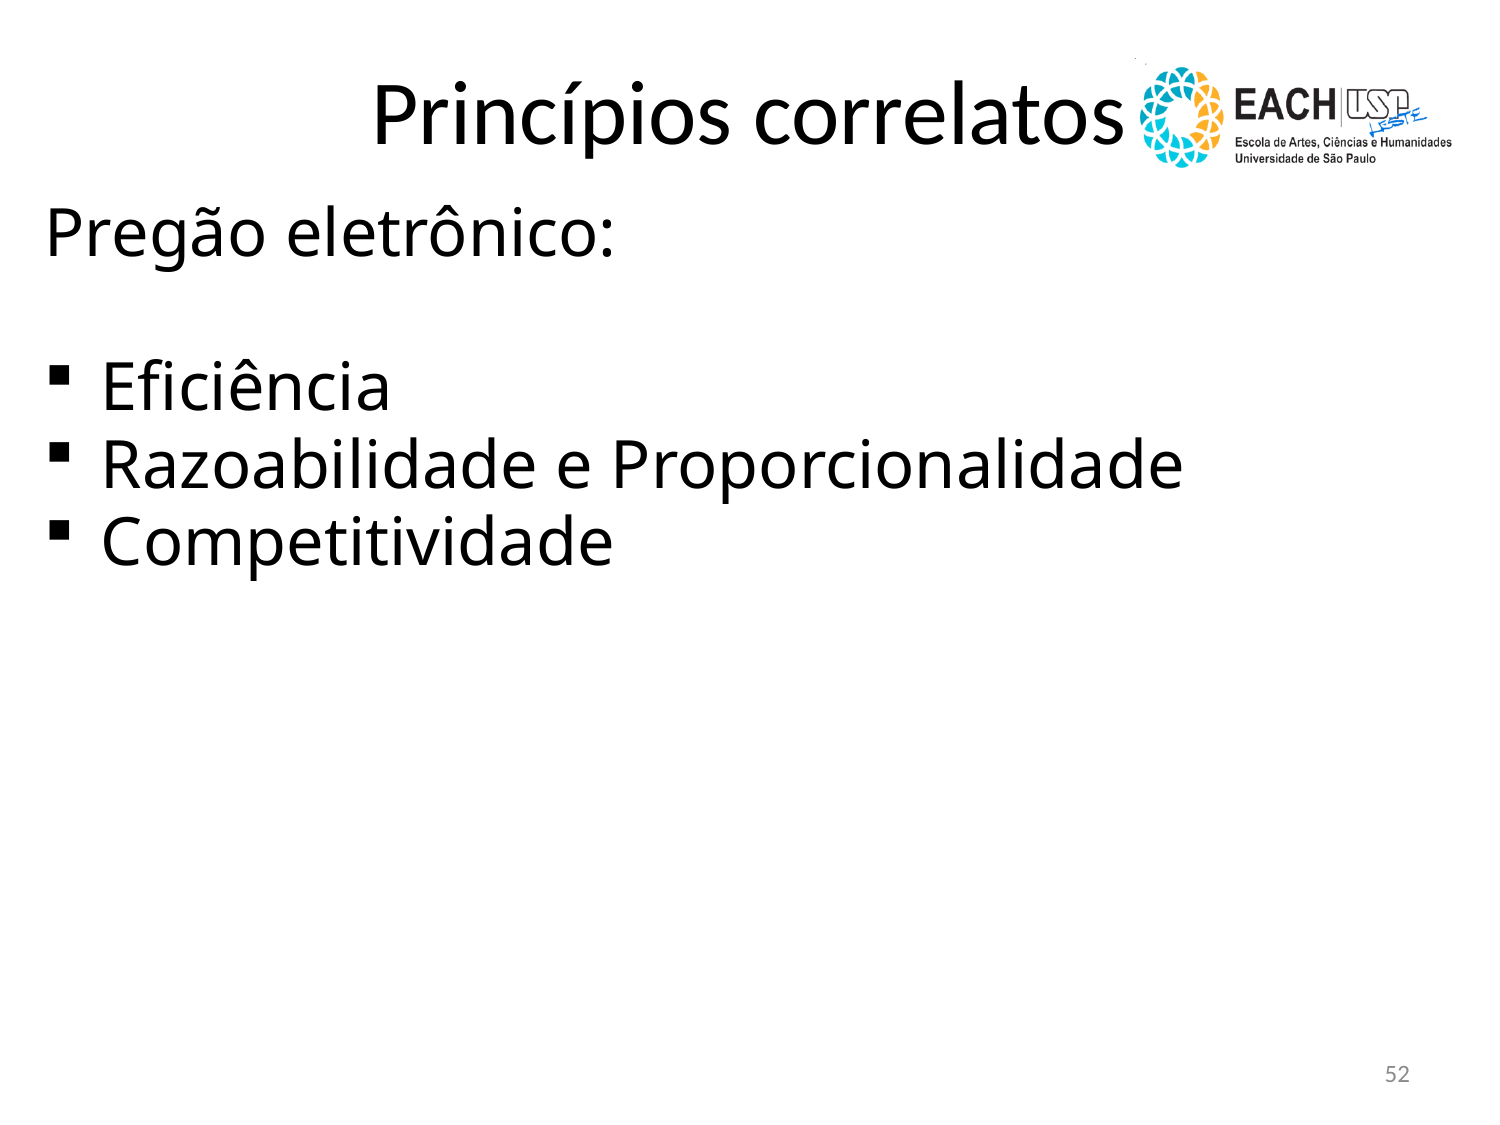

# Princípios correlatos
Pregão eletrônico:
Eficiência
Razoabilidade e Proporcionalidade
Competitividade